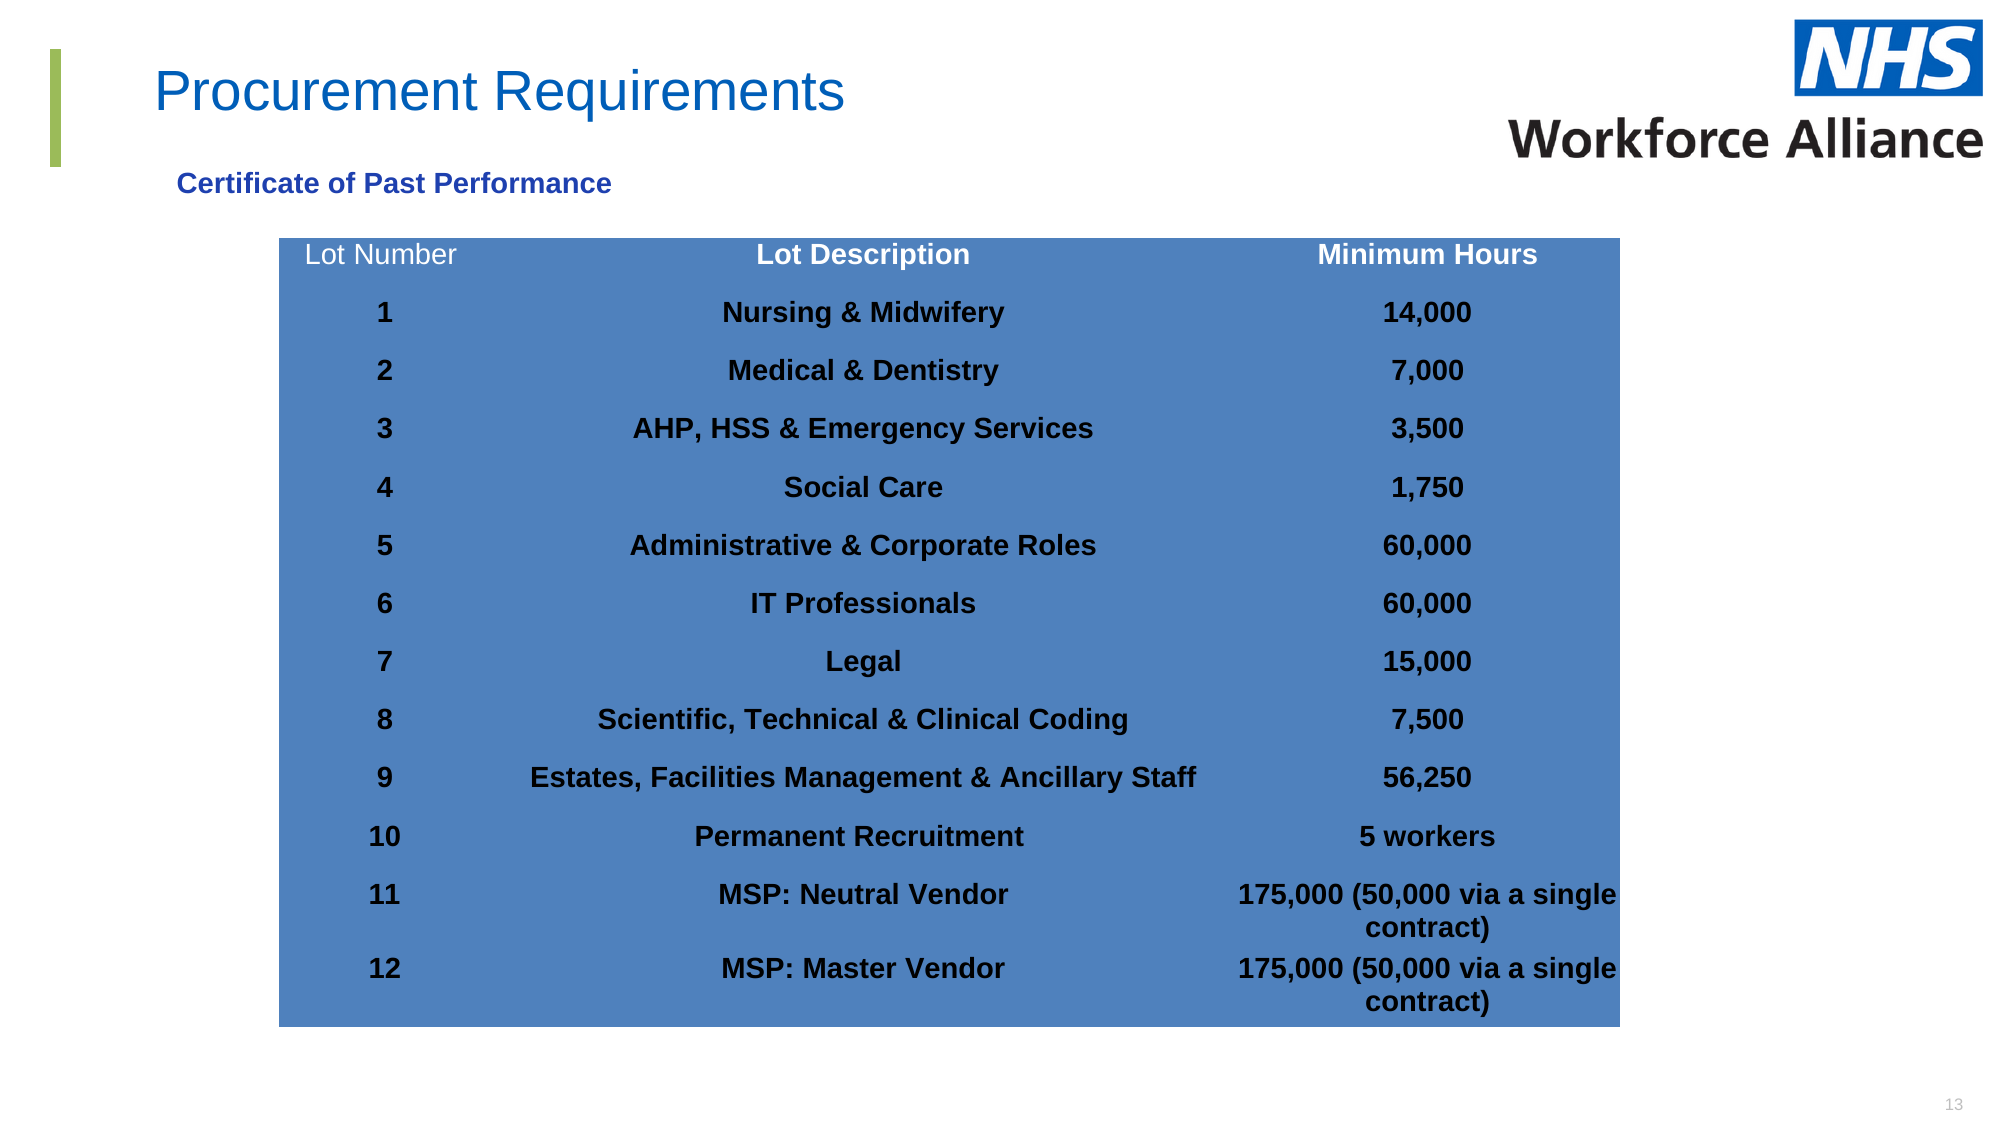

# Procurement Requirements
Certificate of Past Performance
| Lot Number | Lot Description | Minimum Hours |
| --- | --- | --- |
| 1 | Nursing & Midwifery | 14,000 |
| 2 | Medical & Dentistry | 7,000 |
| 3 | AHP, HSS & Emergency Services | 3,500 |
| 4 | Social Care | 1,750 |
| 5 | Administrative & Corporate Roles | 60,000 |
| 6 | IT Professionals | 60,000 |
| 7 | Legal | 15,000 |
| 8 | Scientific, Technical & Clinical Coding | 7,500 |
| 9 | Estates, Facilities Management & Ancillary Staff | 56,250 |
| 10 | Permanent Recruitment | 5 workers |
| 11 | MSP: Neutral Vendor | 175,000 (50,000 via a single contract) |
| 12 | MSP: Master Vendor | 175,000 (50,000 via a single contract) |